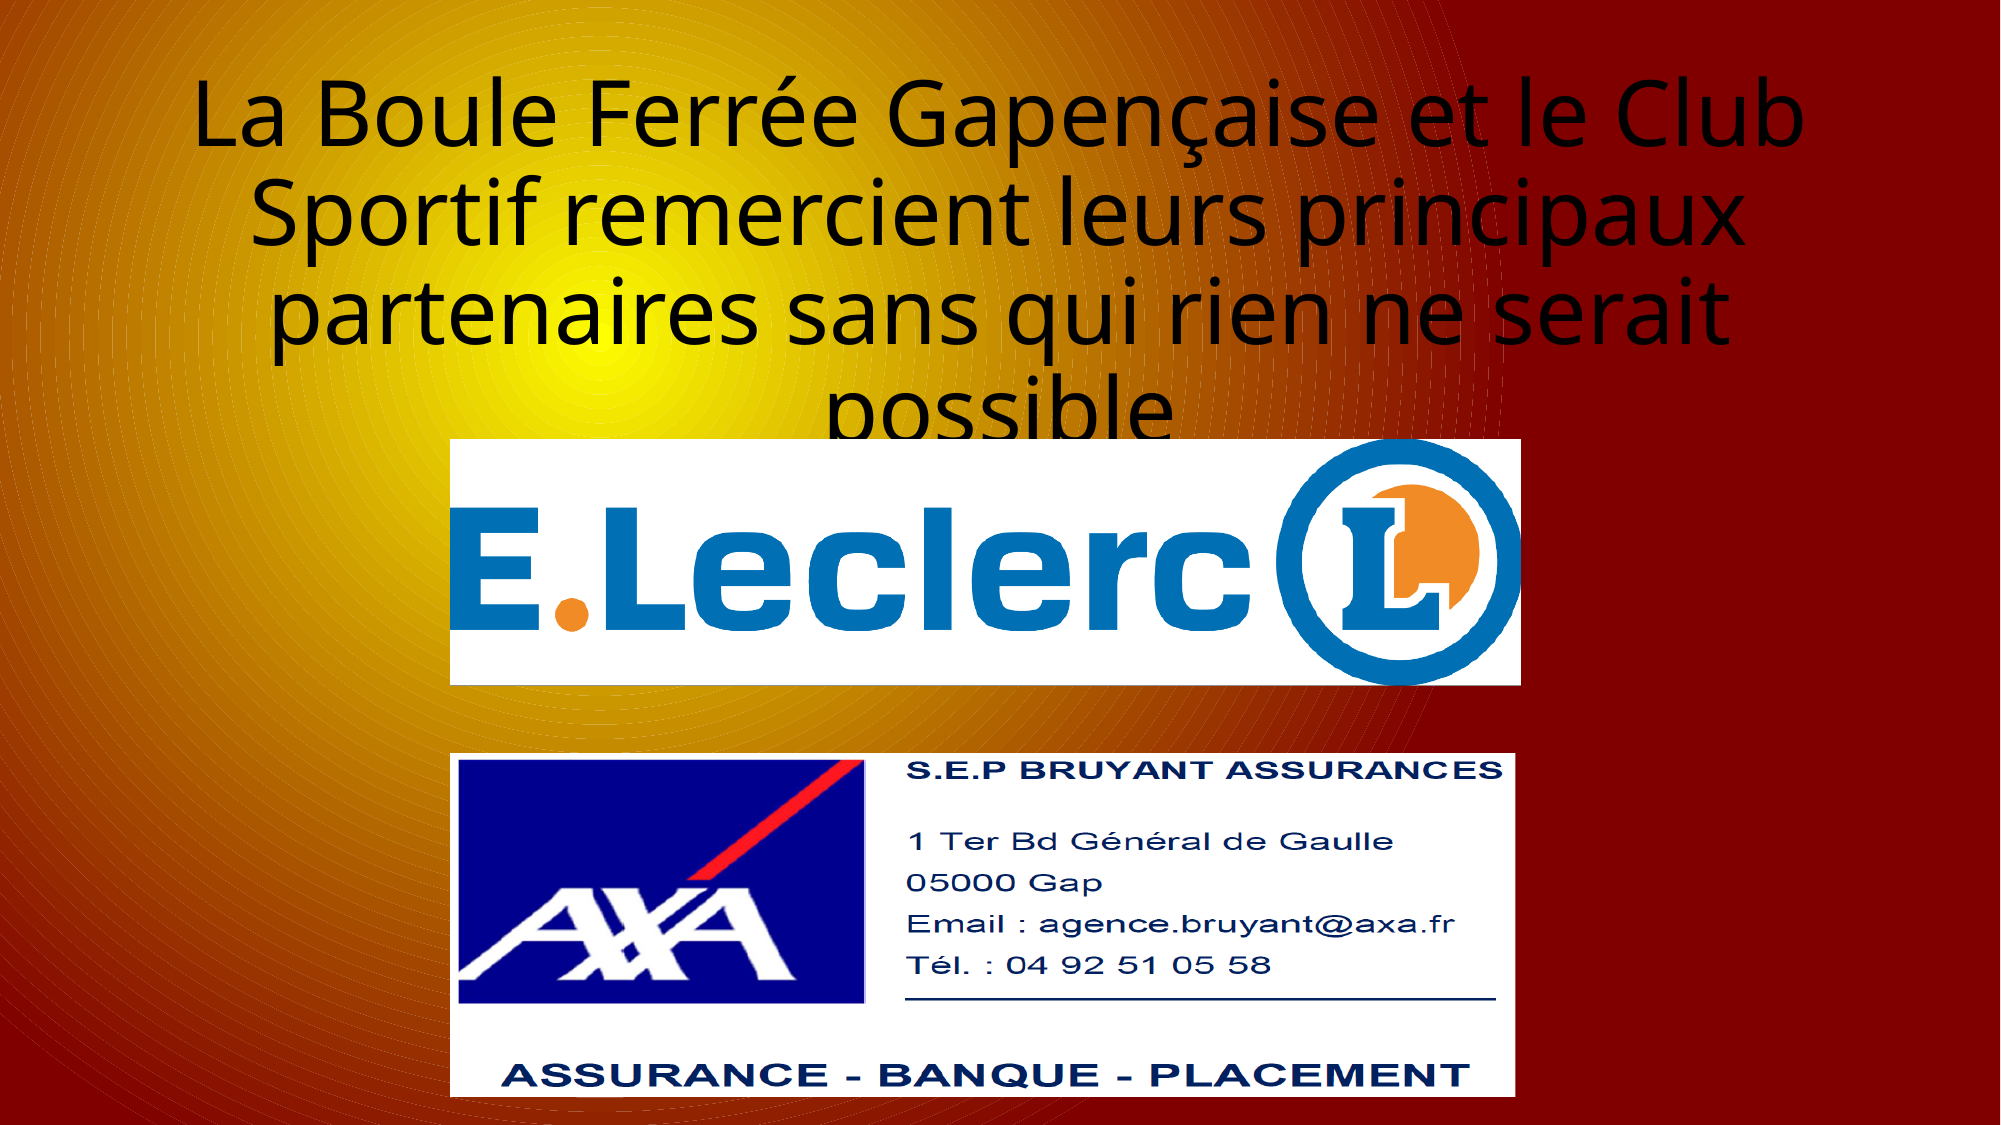

# La Boule Ferrée Gapençaise et le Club Sportif remercient leurs principaux partenaires sans qui rien ne serait possible